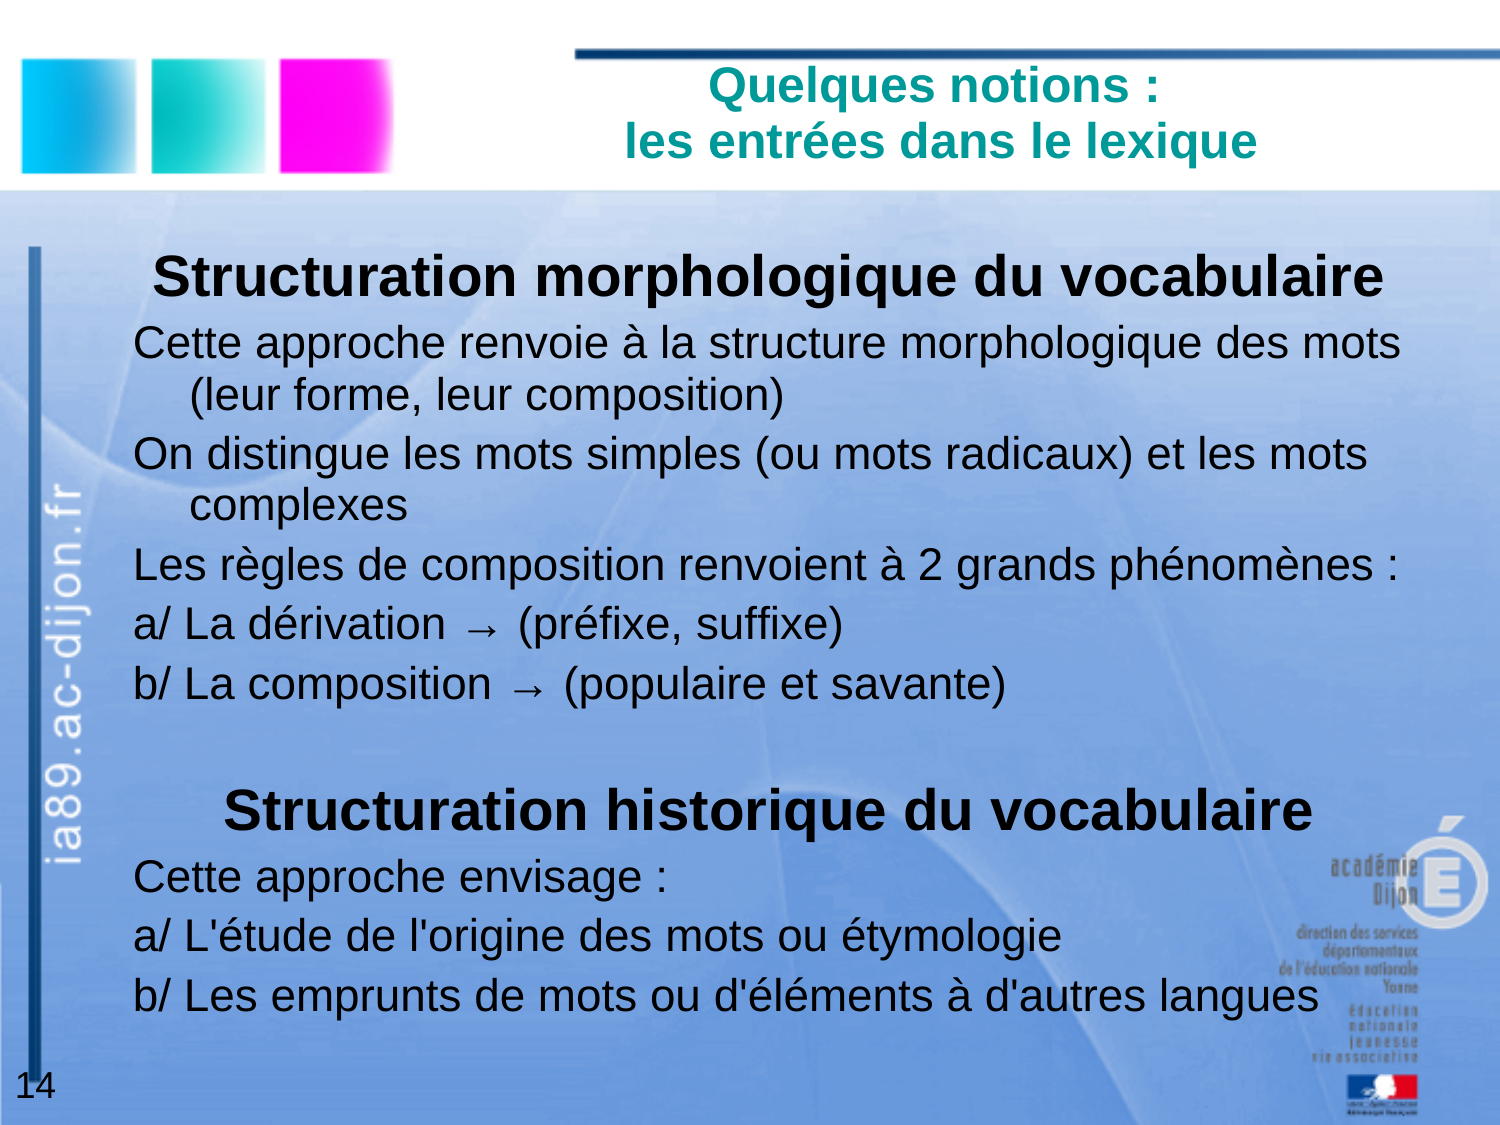

Quelques notions :
les entrées dans le lexique
# Structuration morphologique du vocabulaire
Cette approche renvoie à la structure morphologique des mots (leur forme, leur composition)
On distingue les mots simples (ou mots radicaux) et les mots complexes
Les règles de composition renvoient à 2 grands phénomènes :
a/ La dérivation → (préfixe, suffixe)
b/ La composition → (populaire et savante)
Structuration historique du vocabulaire
Cette approche envisage :
a/ L'étude de l'origine des mots ou étymologie
b/ Les emprunts de mots ou d'éléments à d'autres langues